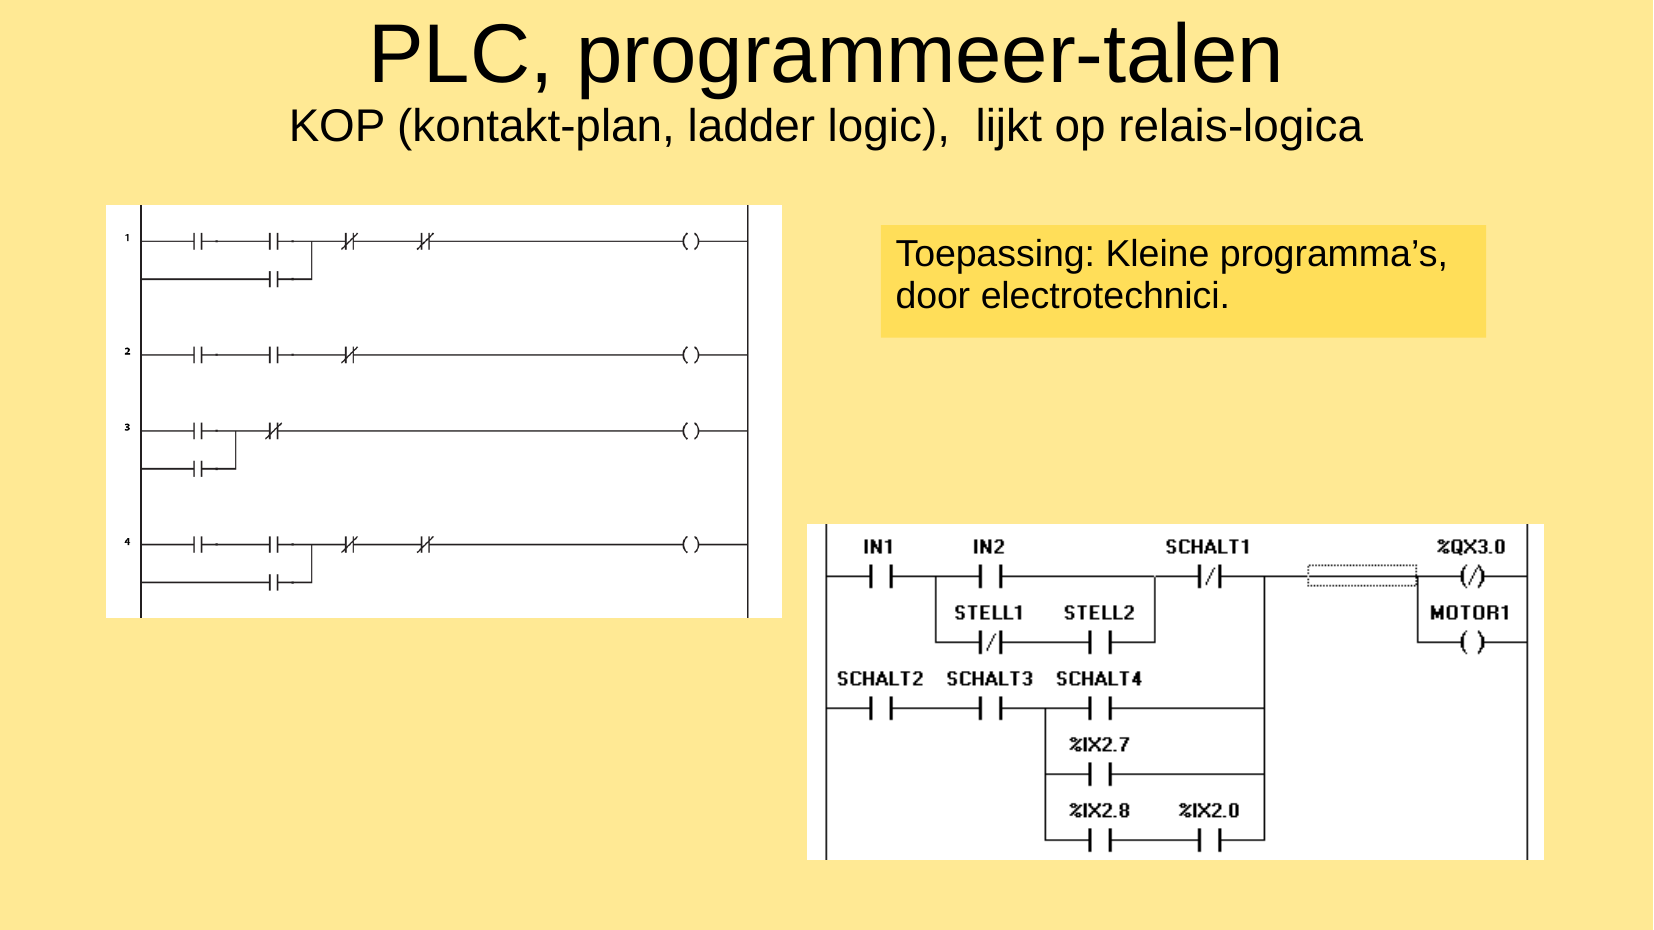

# PLC, programmeer-talen KOP (kontakt-plan, ladder logic), lijkt op relais-logica
Toepassing: Kleine programma’s, door electrotechnici.